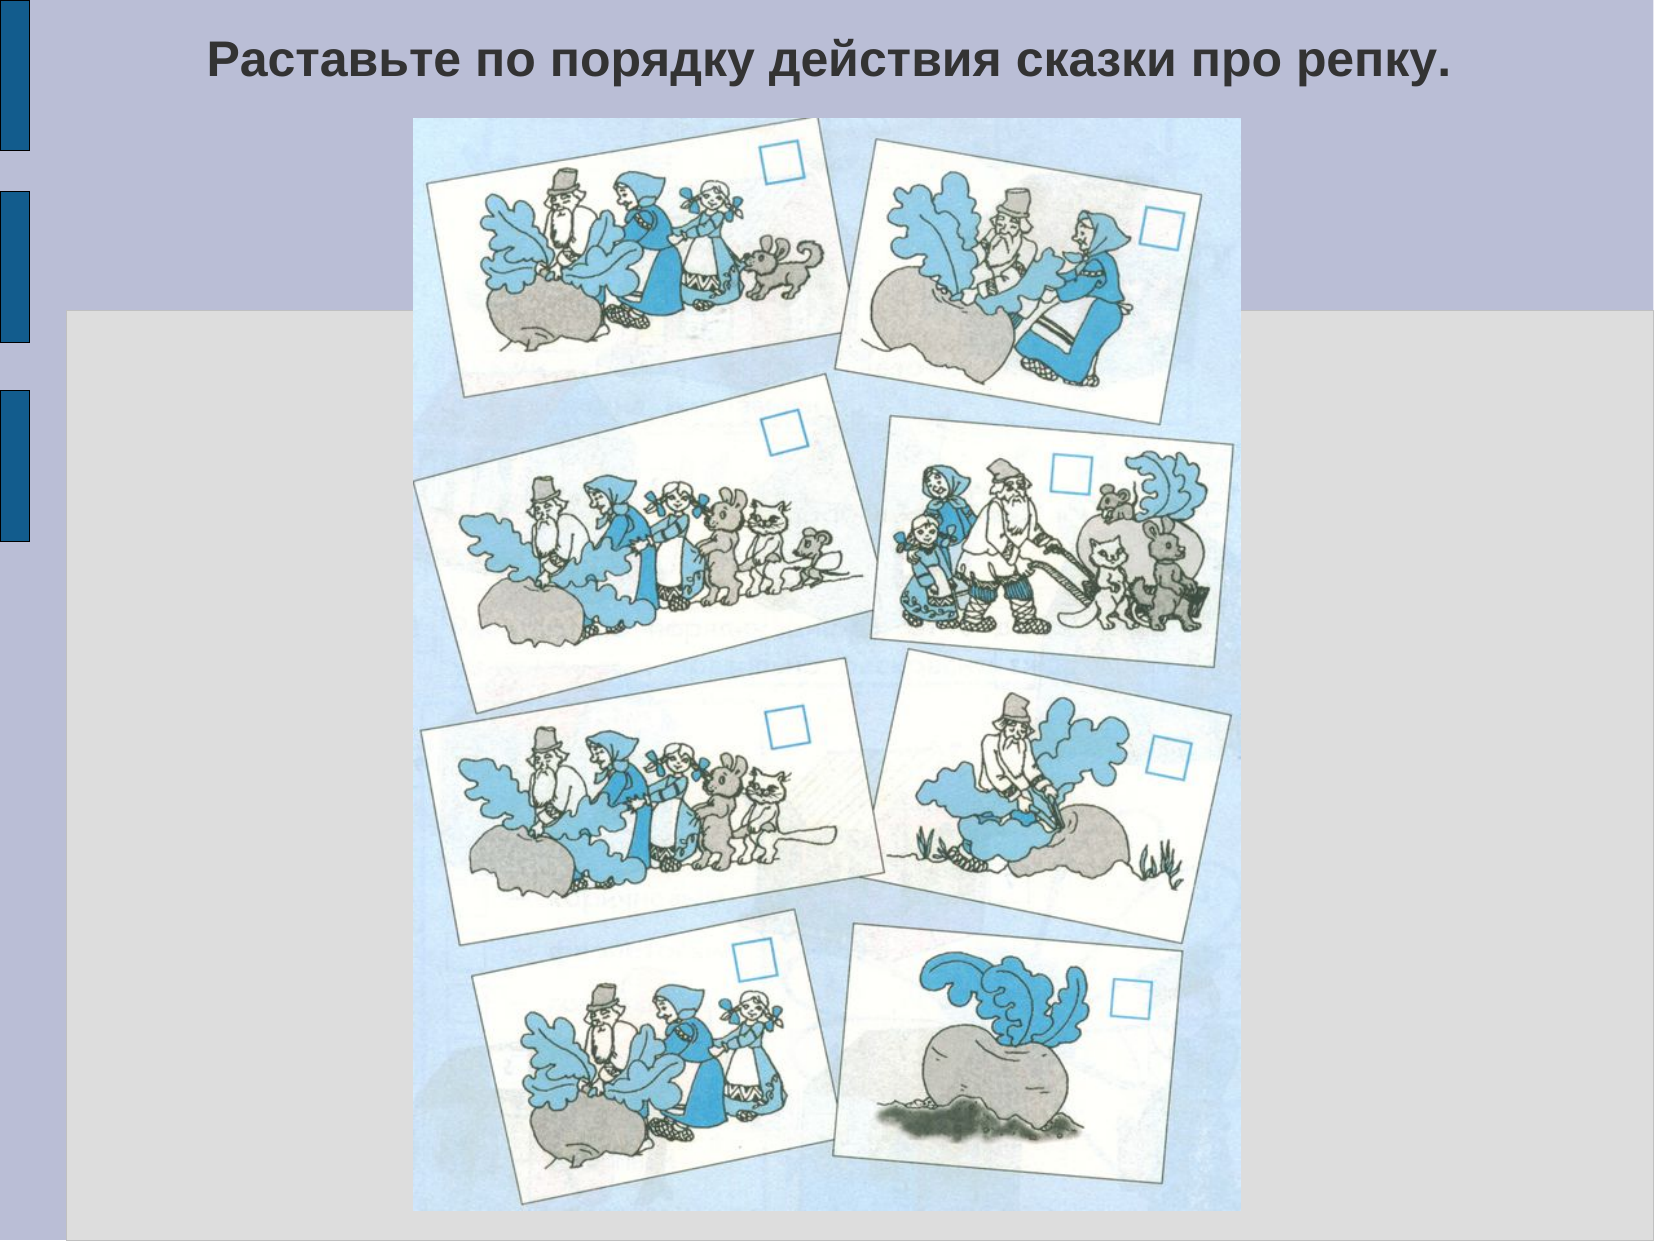

# Раставьте по порядку действия сказки про репку.